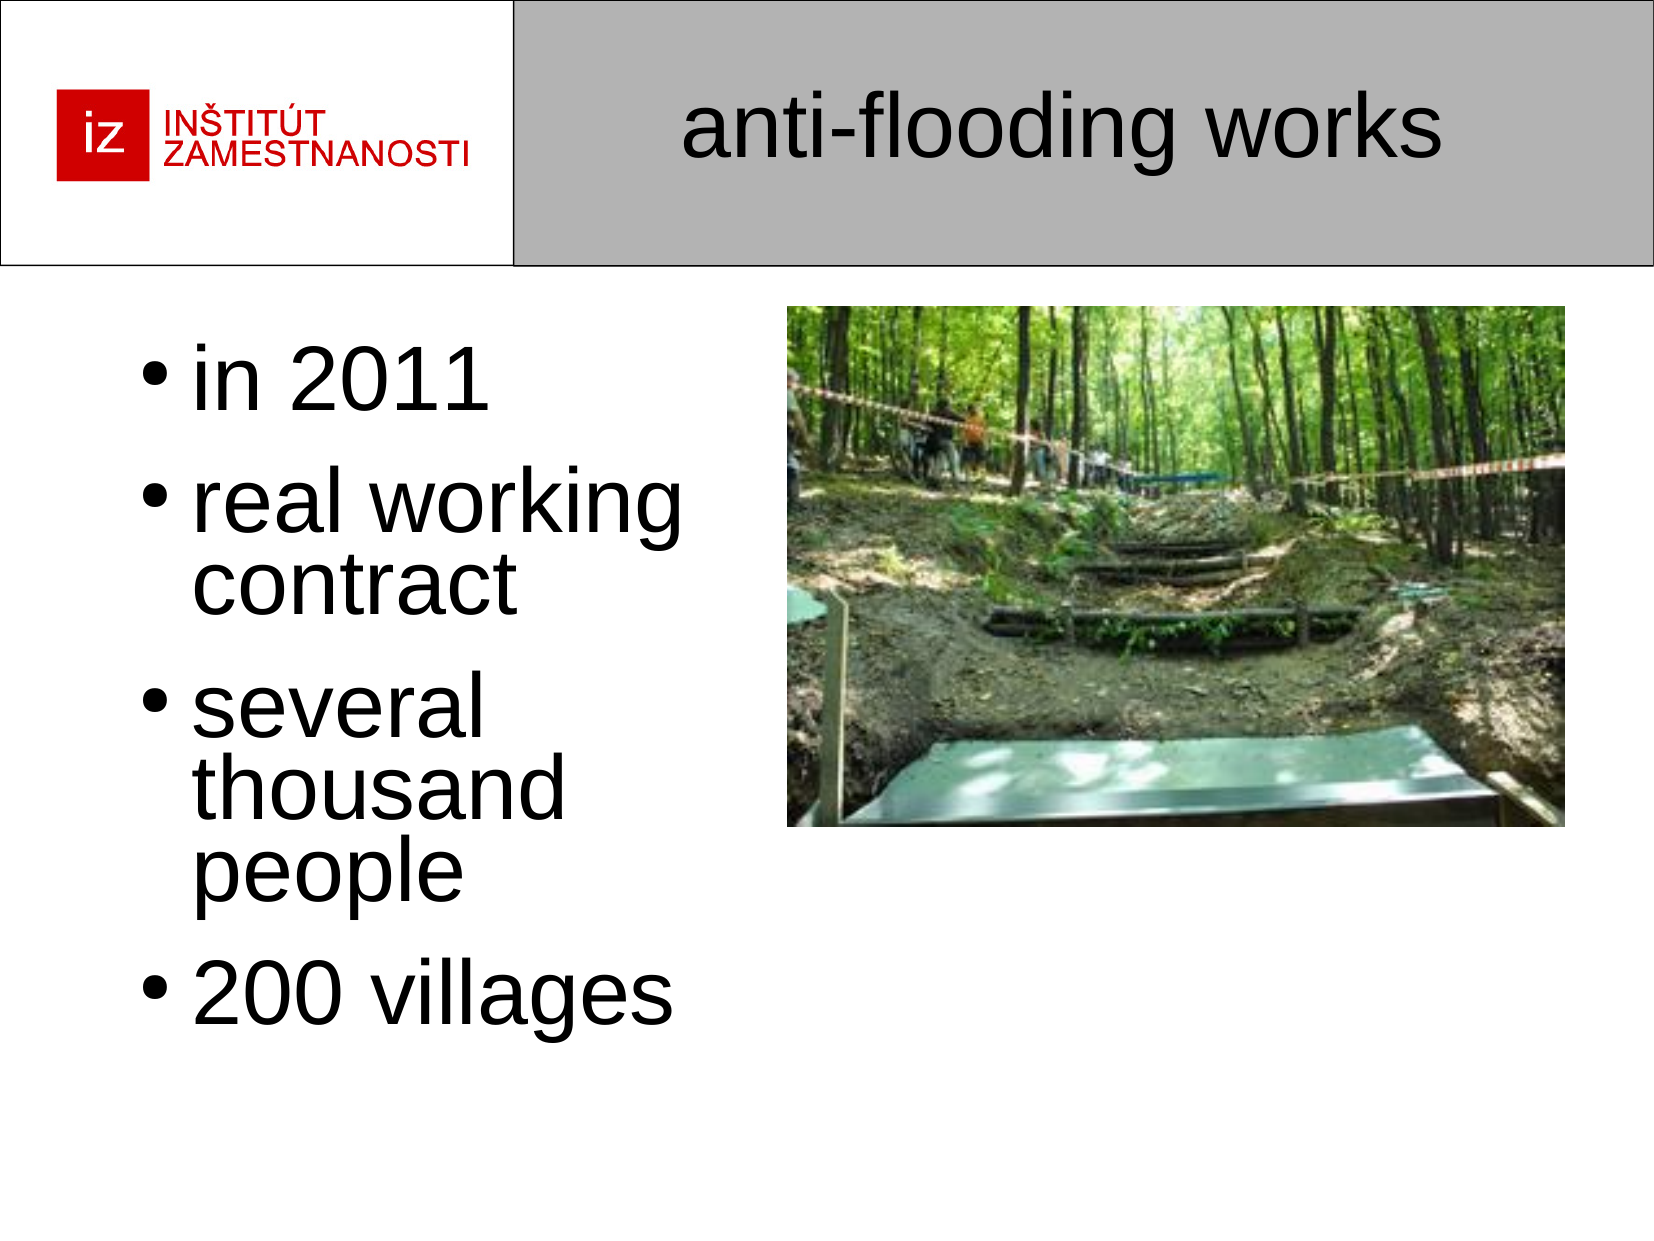

# anti-flooding works
in 2011
real working contract
several thousand people
200 villages